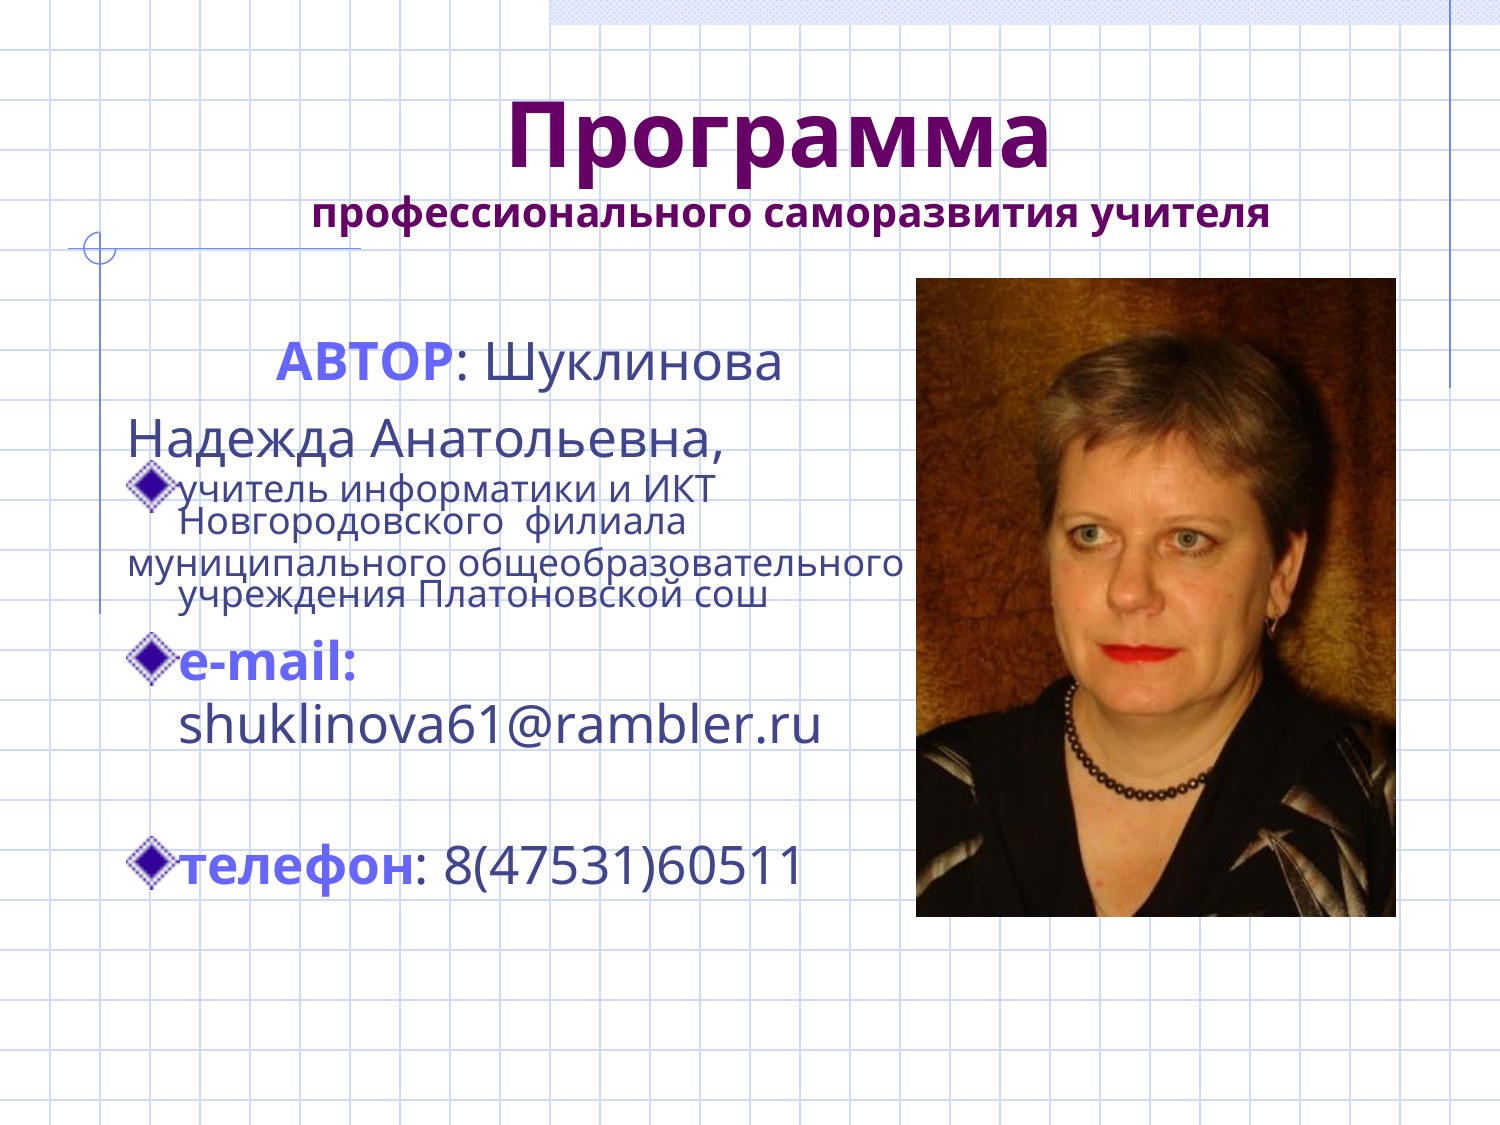

#
Программа
профессионального саморазвития учителя
АВТОР: Шуклинова
Надежда Анатольевна,
учитель информатики и ИКТ Новгородовского филиала
муниципального общеобразовательного учреждения Платоновской сош
e-mail: shuklinova61@rambler.ru
телефон: 8(47531)60511